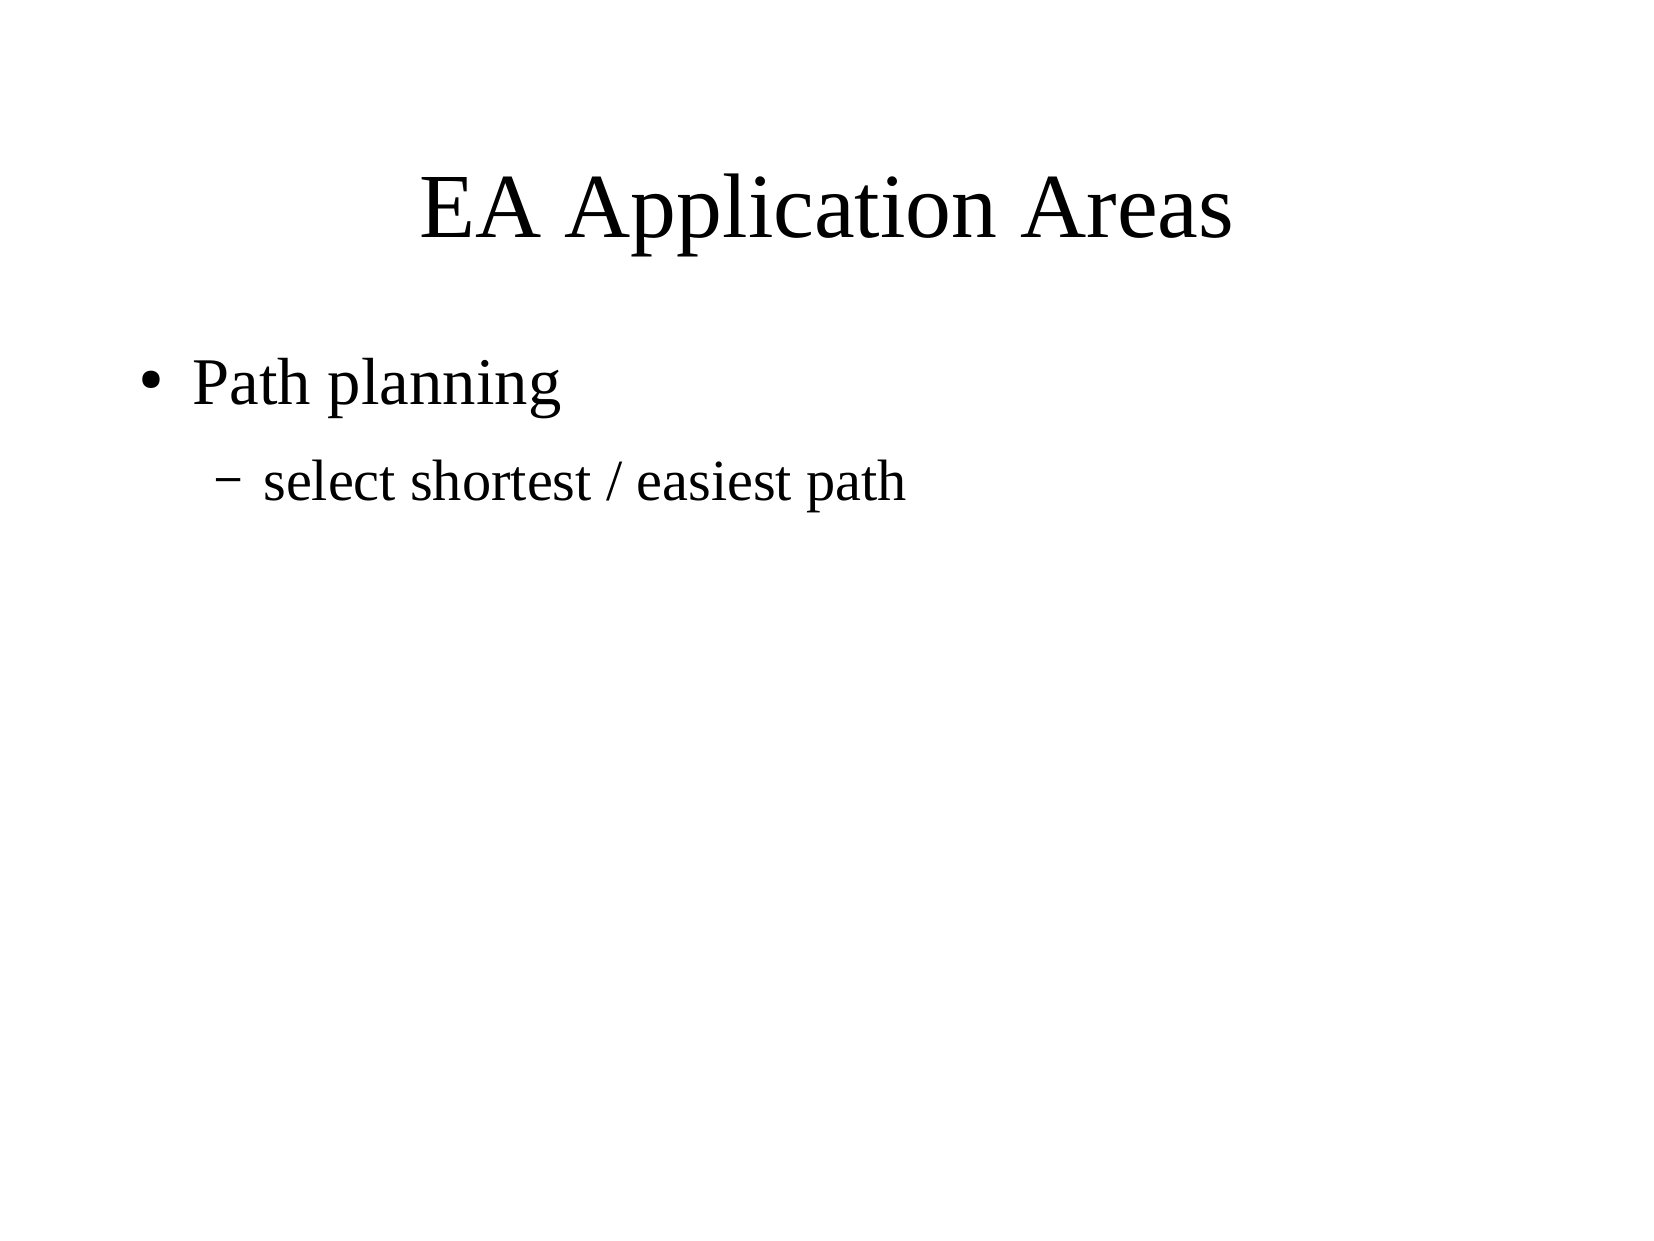

# EA Application Areas
Path planning
select shortest / easiest path